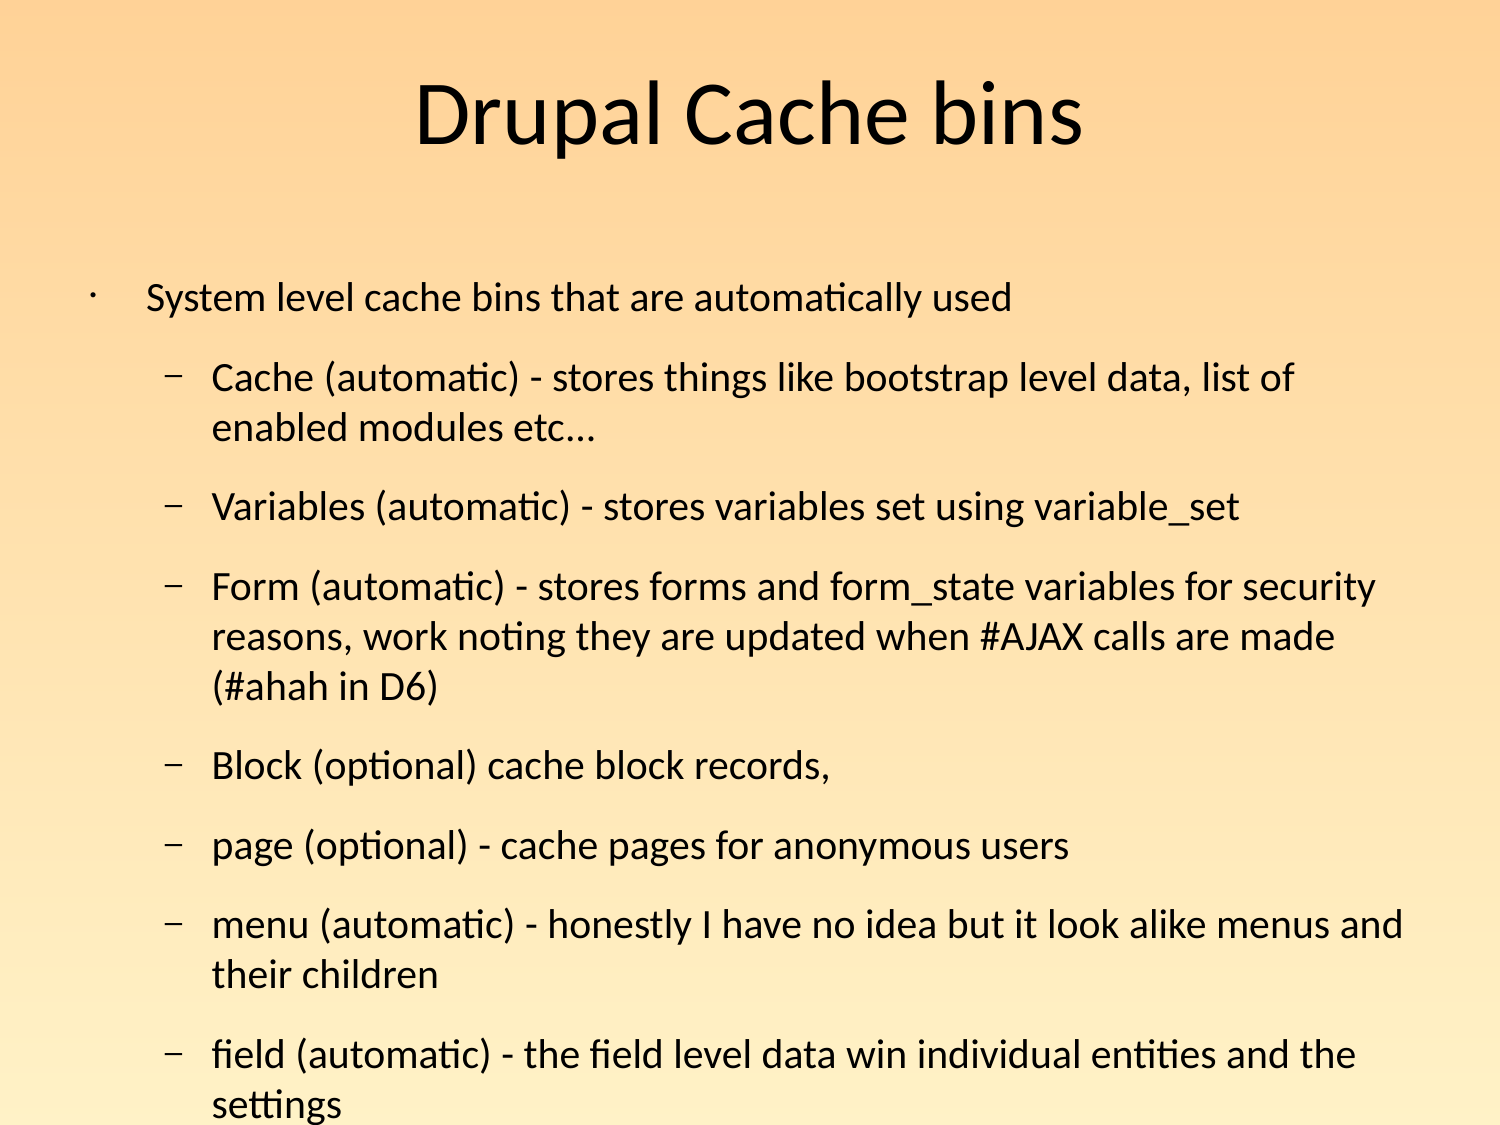

# Drupal Cache bins
System level cache bins that are automatically used
Cache (automatic) - stores things like bootstrap level data, list of enabled modules etc...
Variables (automatic) - stores variables set using variable_set
Form (automatic) - stores forms and form_state variables for security reasons, work noting they are updated when #AJAX calls are made (#ahah in D6)
Block (optional) cache block records,
page (optional) - cache pages for anonymous users
menu (automatic) - honestly I have no idea but it look alike menus and their children
field (automatic) - the field level data win individual entities and the settings